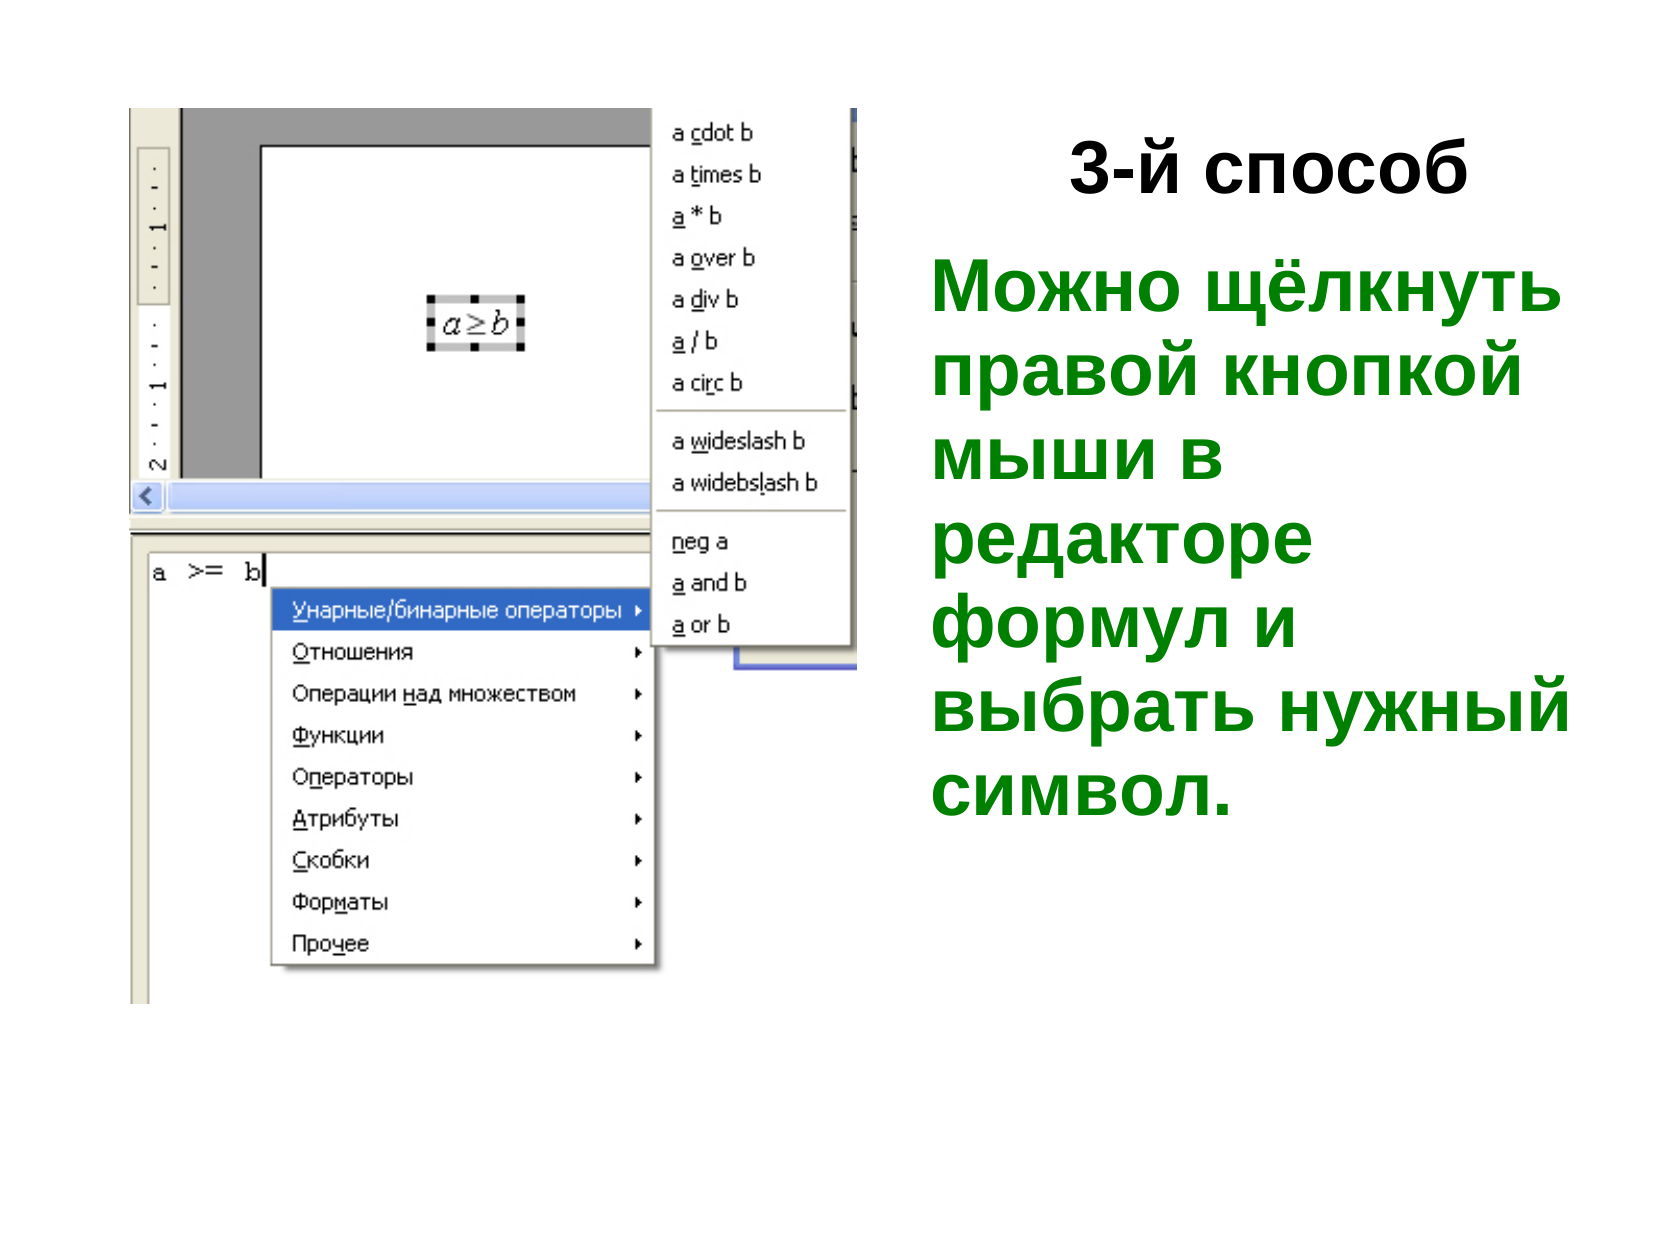

3-й способ
Можно щёлкнуть правой кнопкой мыши в редакторе формул и выбрать нужный символ.